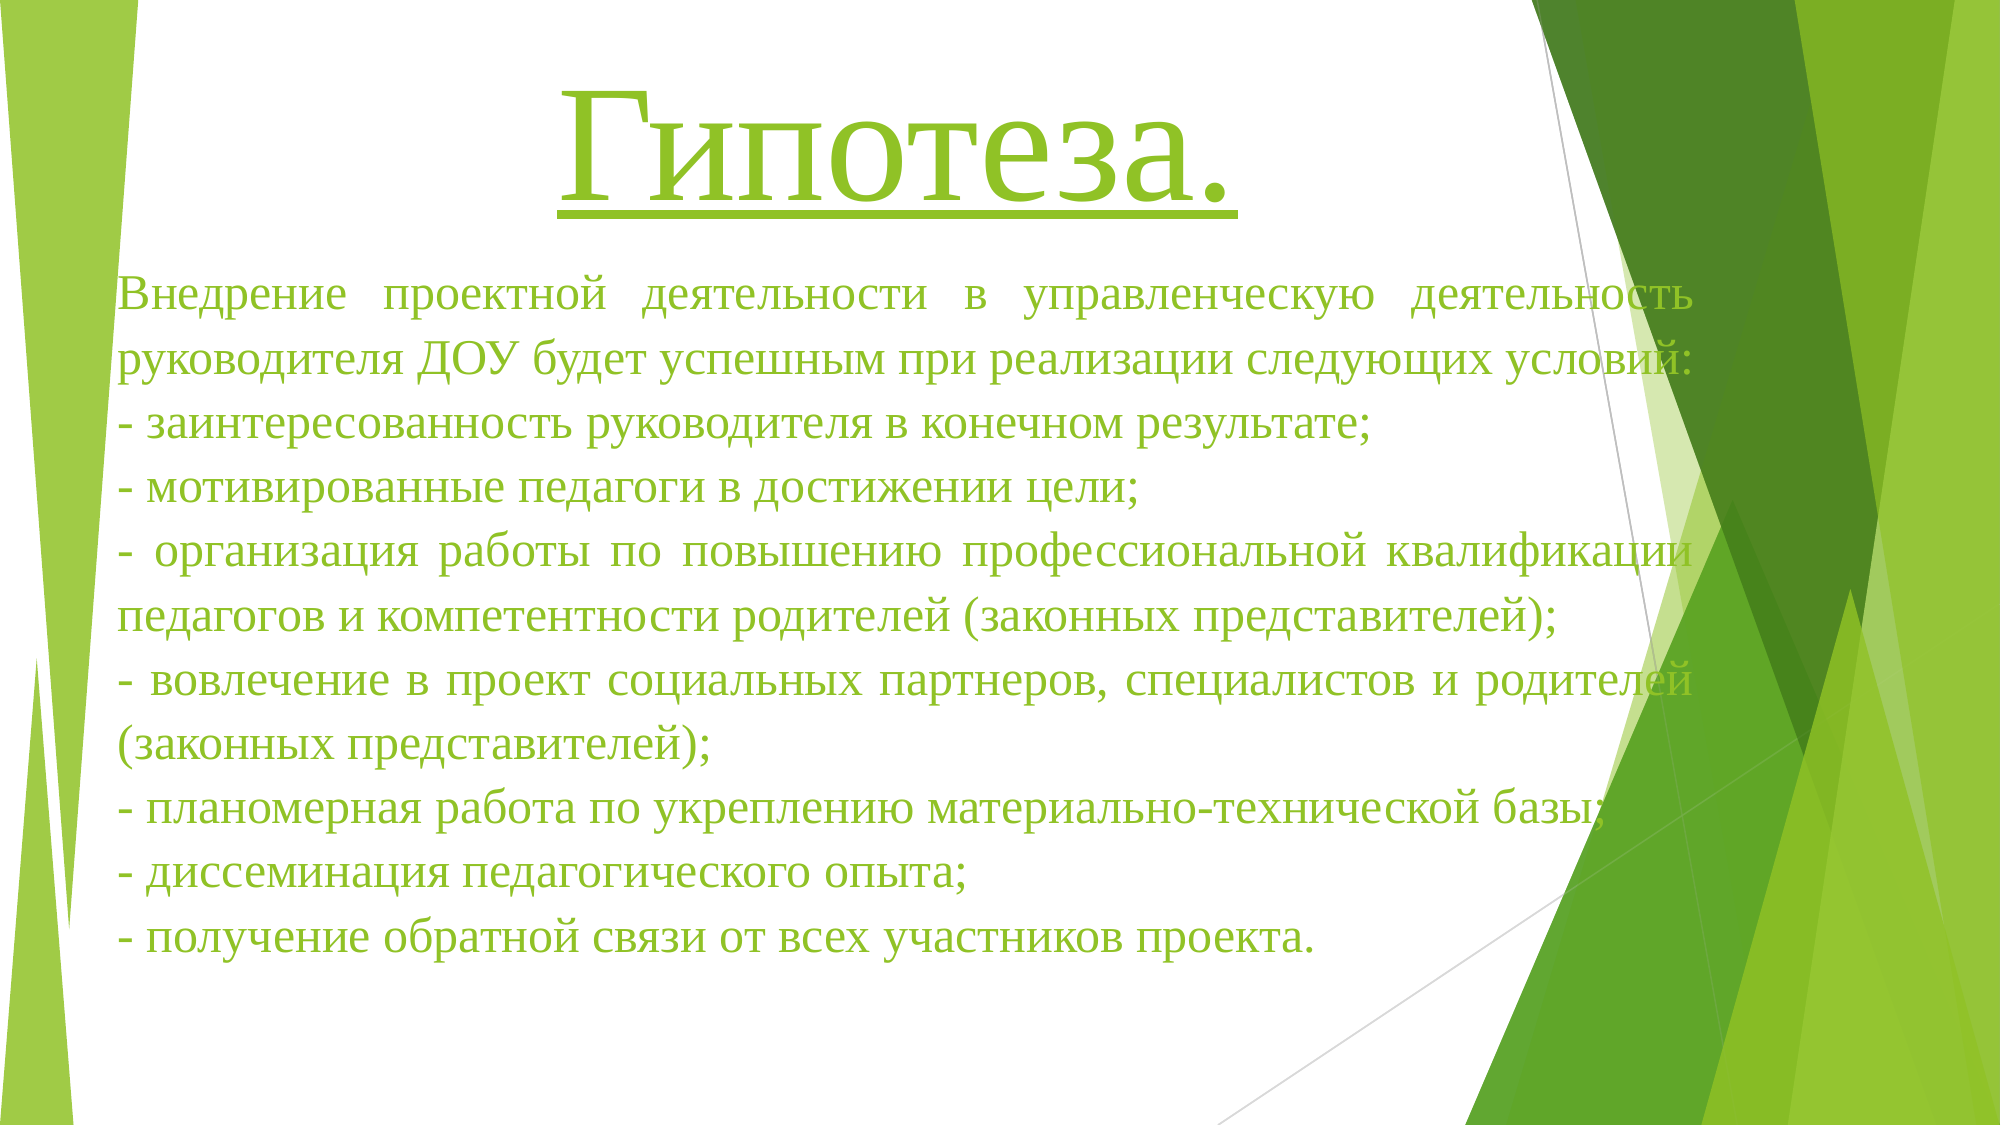

# Гипотеза.
Внедрение проектной деятельности в управленческую деятельность руководителя ДОУ будет успешным при реализации следующих условий:
- заинтересованность руководителя в конечном результате;
- мотивированные педагоги в достижении цели;
- организация работы по повышению профессиональной квалификации педагогов и компетентности родителей (законных представителей);
- вовлечение в проект социальных партнеров, специалистов и родителей (законных представителей);
- планомерная работа по укреплению материально-технической базы;
- диссеминация педагогического опыта;
- получение обратной связи от всех участников проекта.